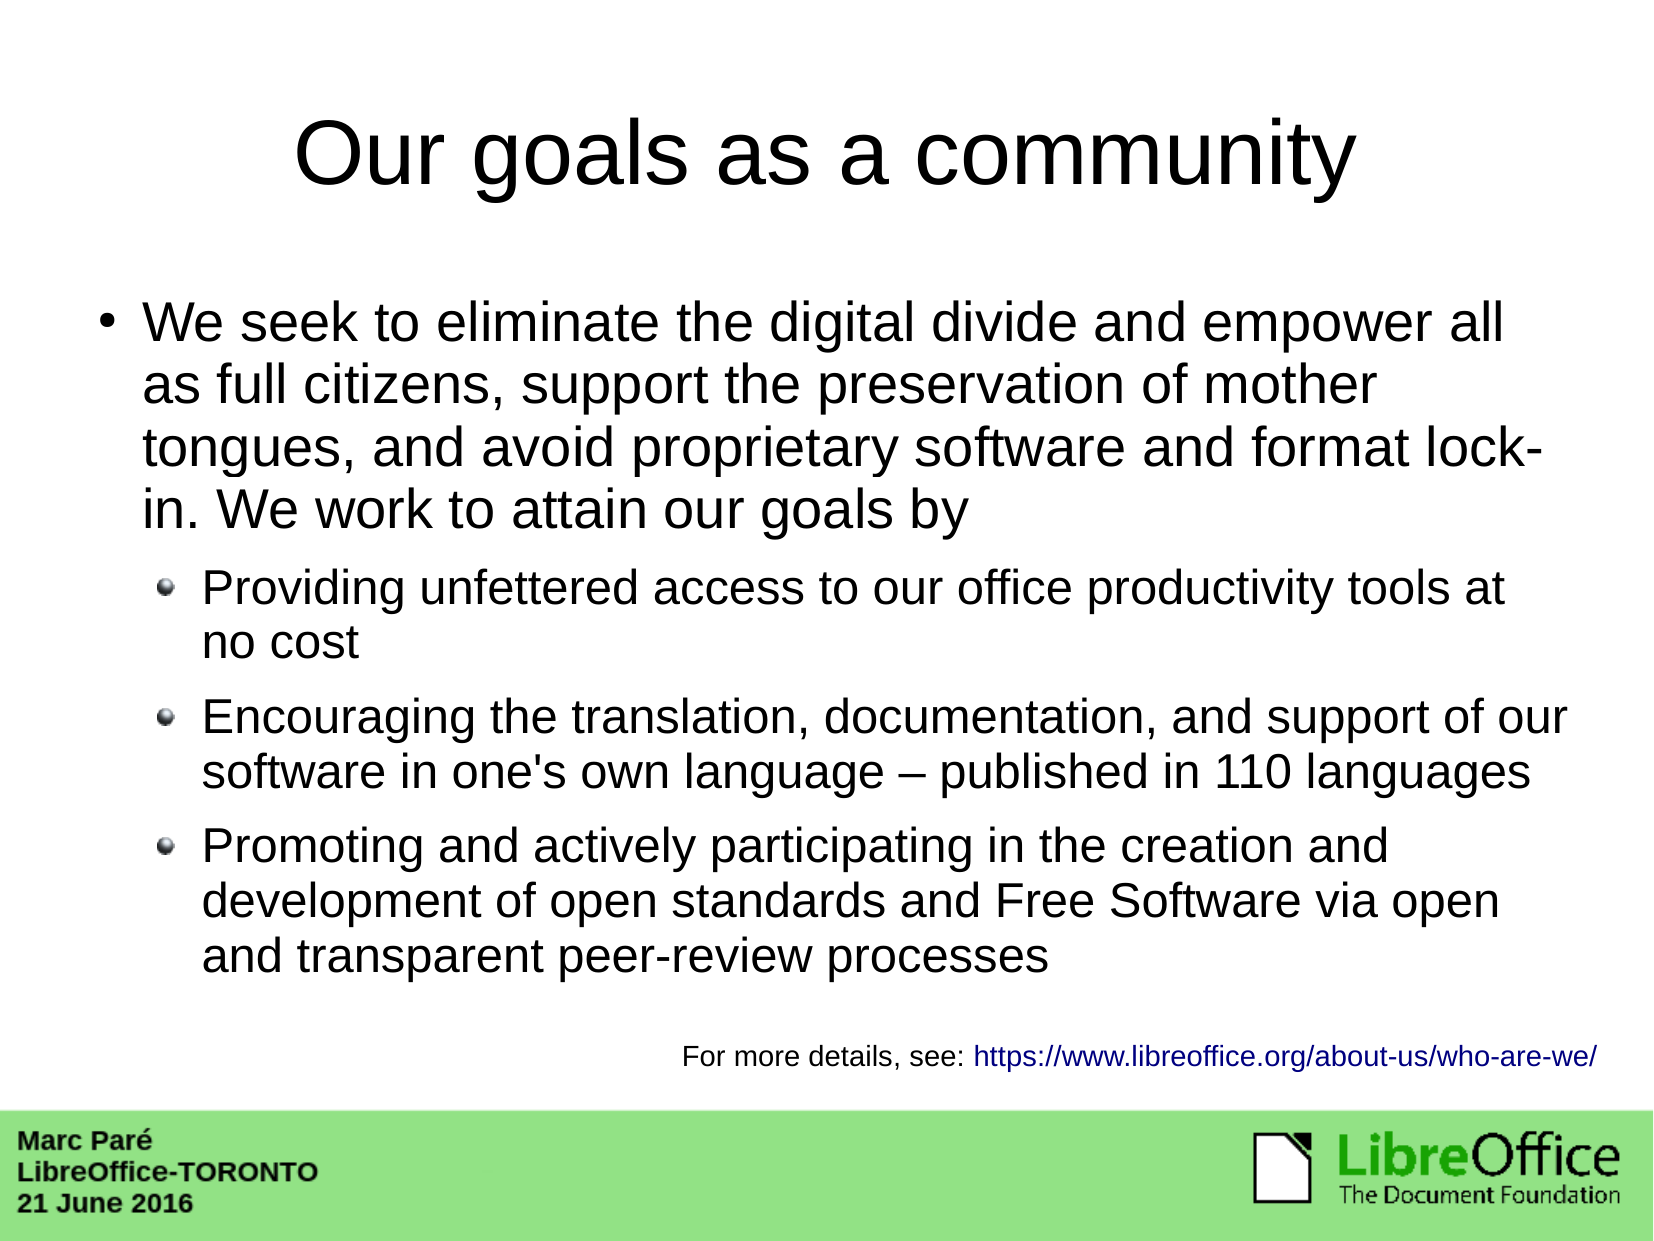

# Our goals as a community
We seek to eliminate the digital divide and empower all as full citizens, support the preservation of mother tongues, and avoid proprietary software and format lock-in. We work to attain our goals by
Providing unfettered access to our office productivity tools at no cost
Encouraging the translation, documentation, and support of our software in one's own language – published in 110 languages
Promoting and actively participating in the creation and development of open standards and Free Software via open and transparent peer-review processes
For more details, see: https://www.libreoffice.org/about-us/who-are-we/